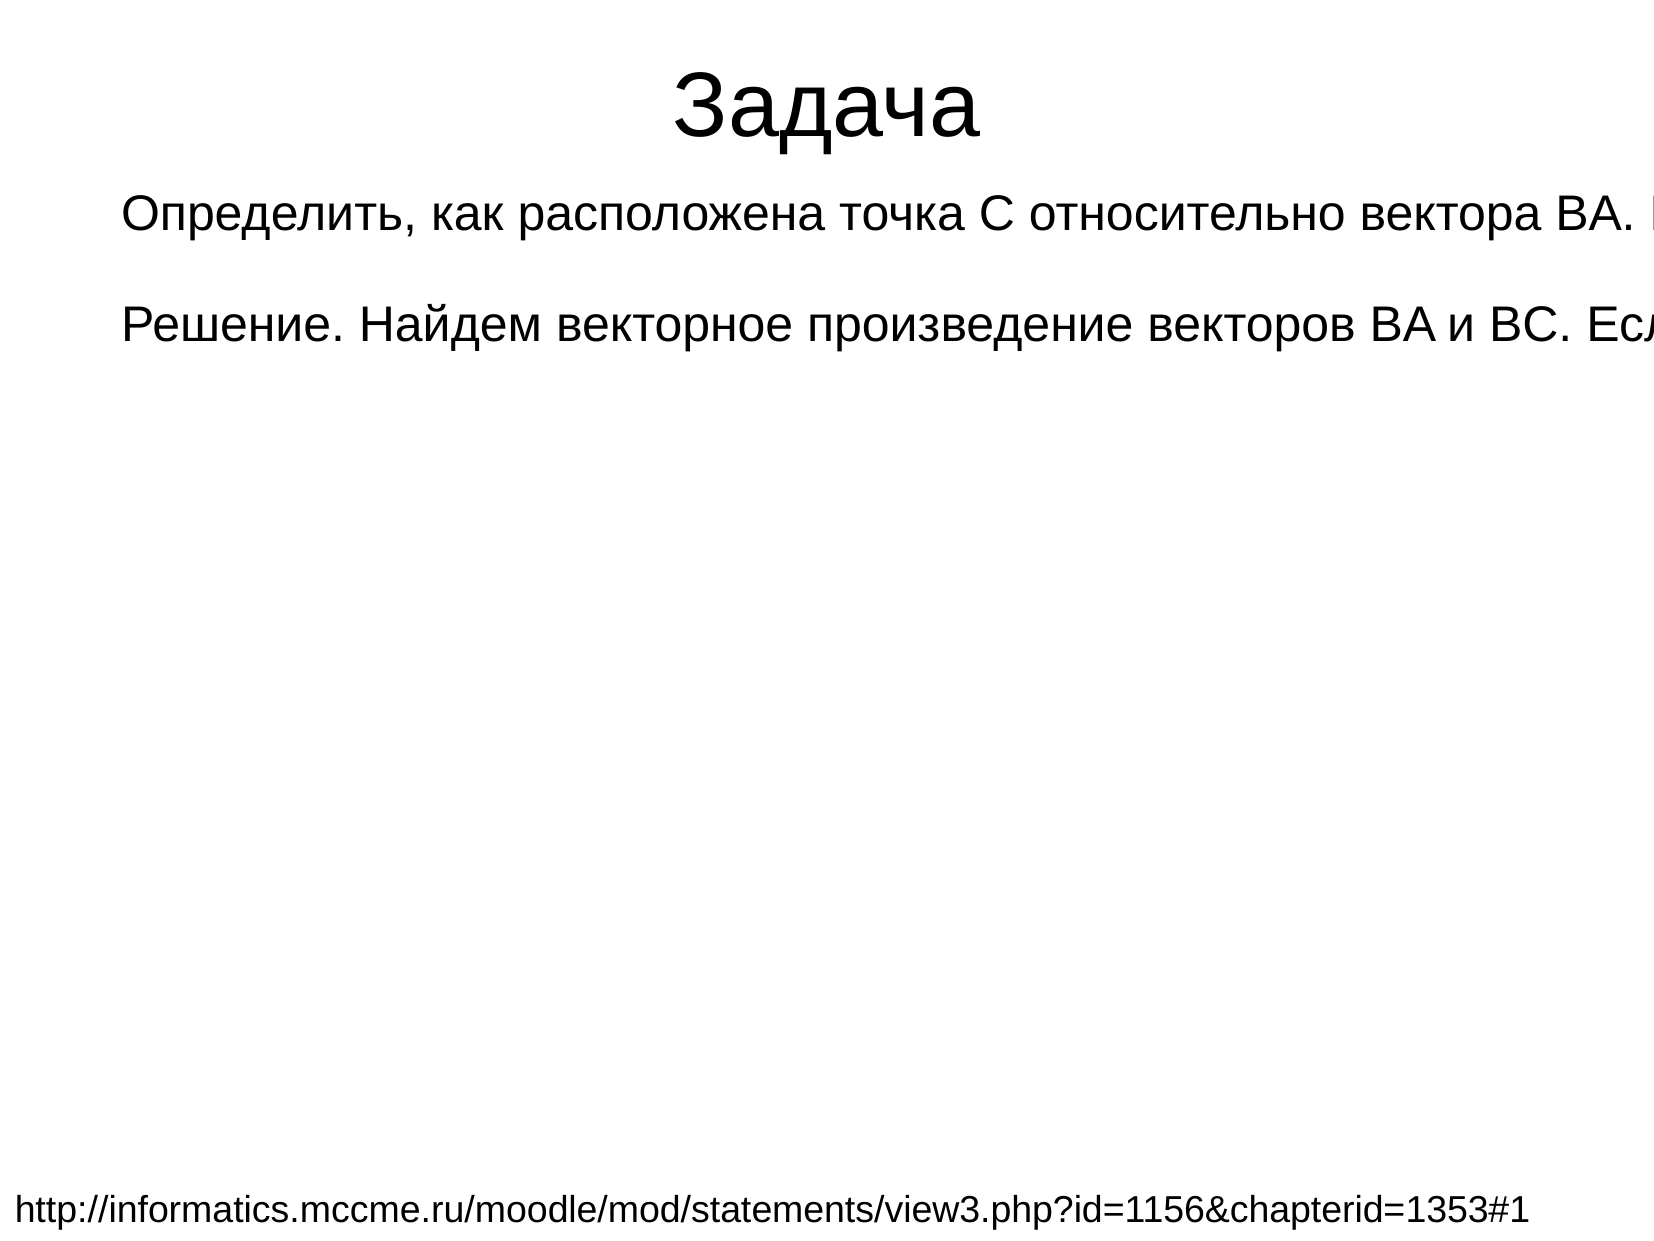

# Задача
Определить, как расположена точка C относительно вектора BA. Все точки заданы координатами.
Решение. Найдем векторное произведение векторов BA и BC. Если оно меньше нуля, точка C находится в правой полуплоскости. Если равно нулю — то точка C лежит на прямой BA, иначе она расположена относительно нее в левой полуплоскости.
http://informatics.mccme.ru/moodle/mod/statements/view3.php?id=1156&chapterid=1353#1